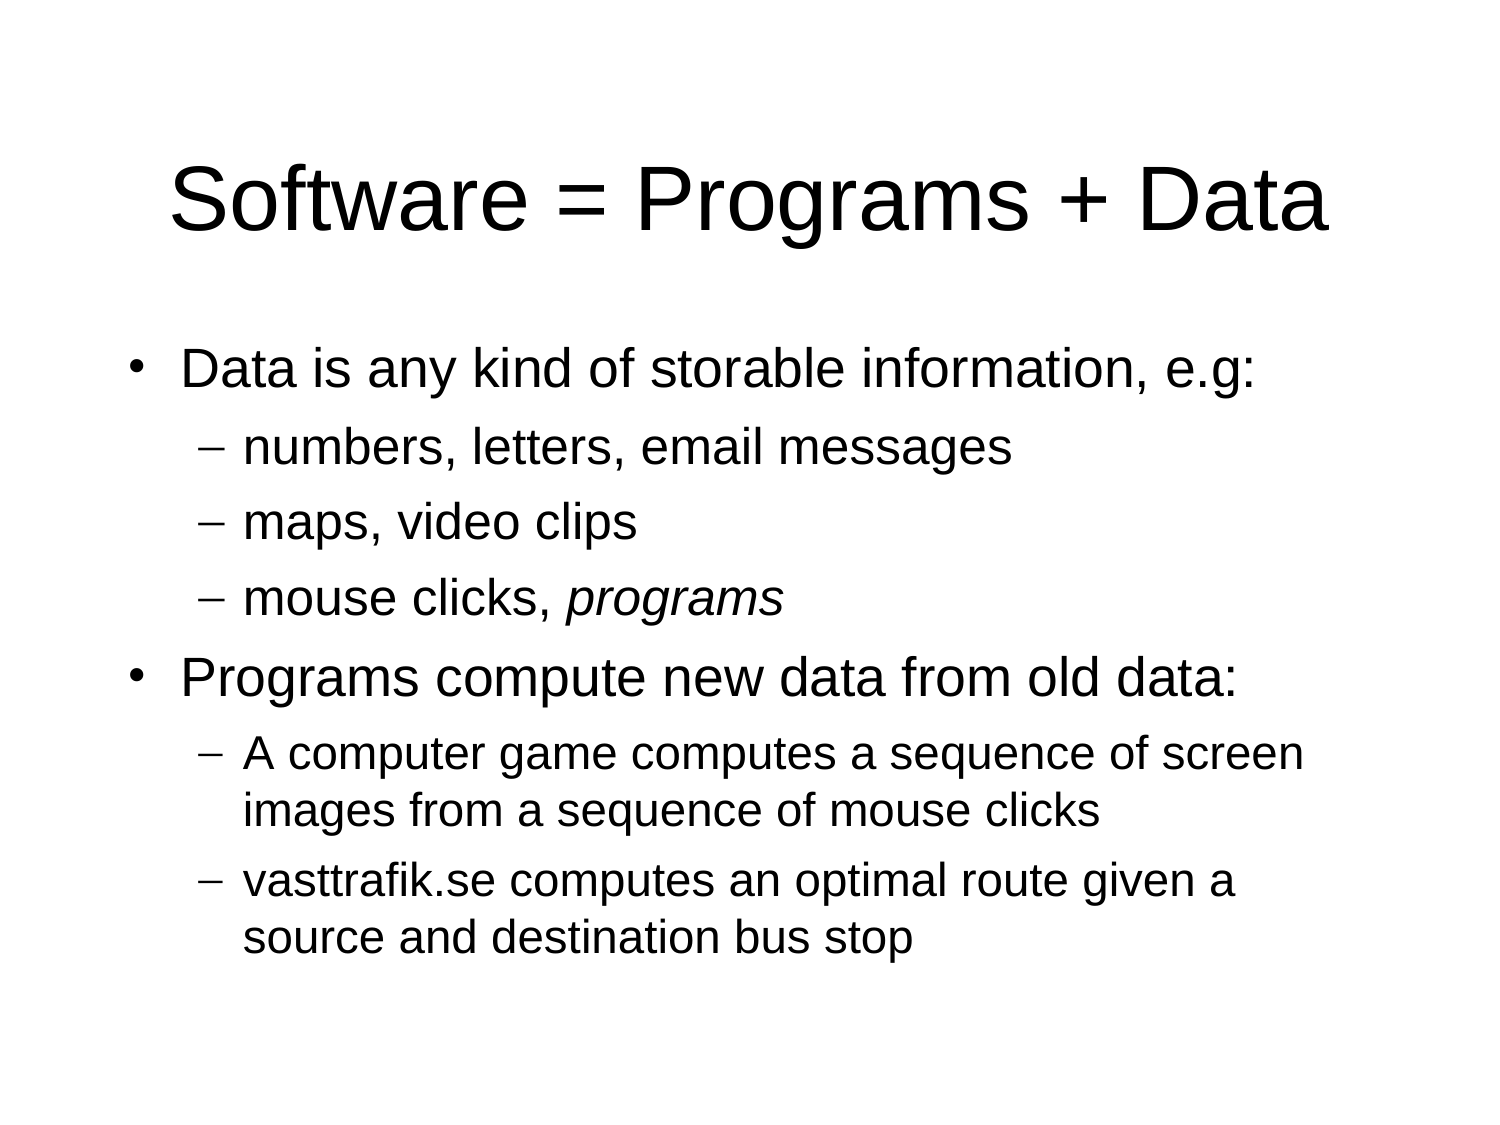

# Software = Programs + Data
Data is any kind of storable information, e.g:
numbers, letters, email messages
maps, video clips
mouse clicks, programs
Programs compute new data from old data:
A computer game computes a sequence of screen images from a sequence of mouse clicks
vasttrafik.se computes an optimal route given a source and destination bus stop